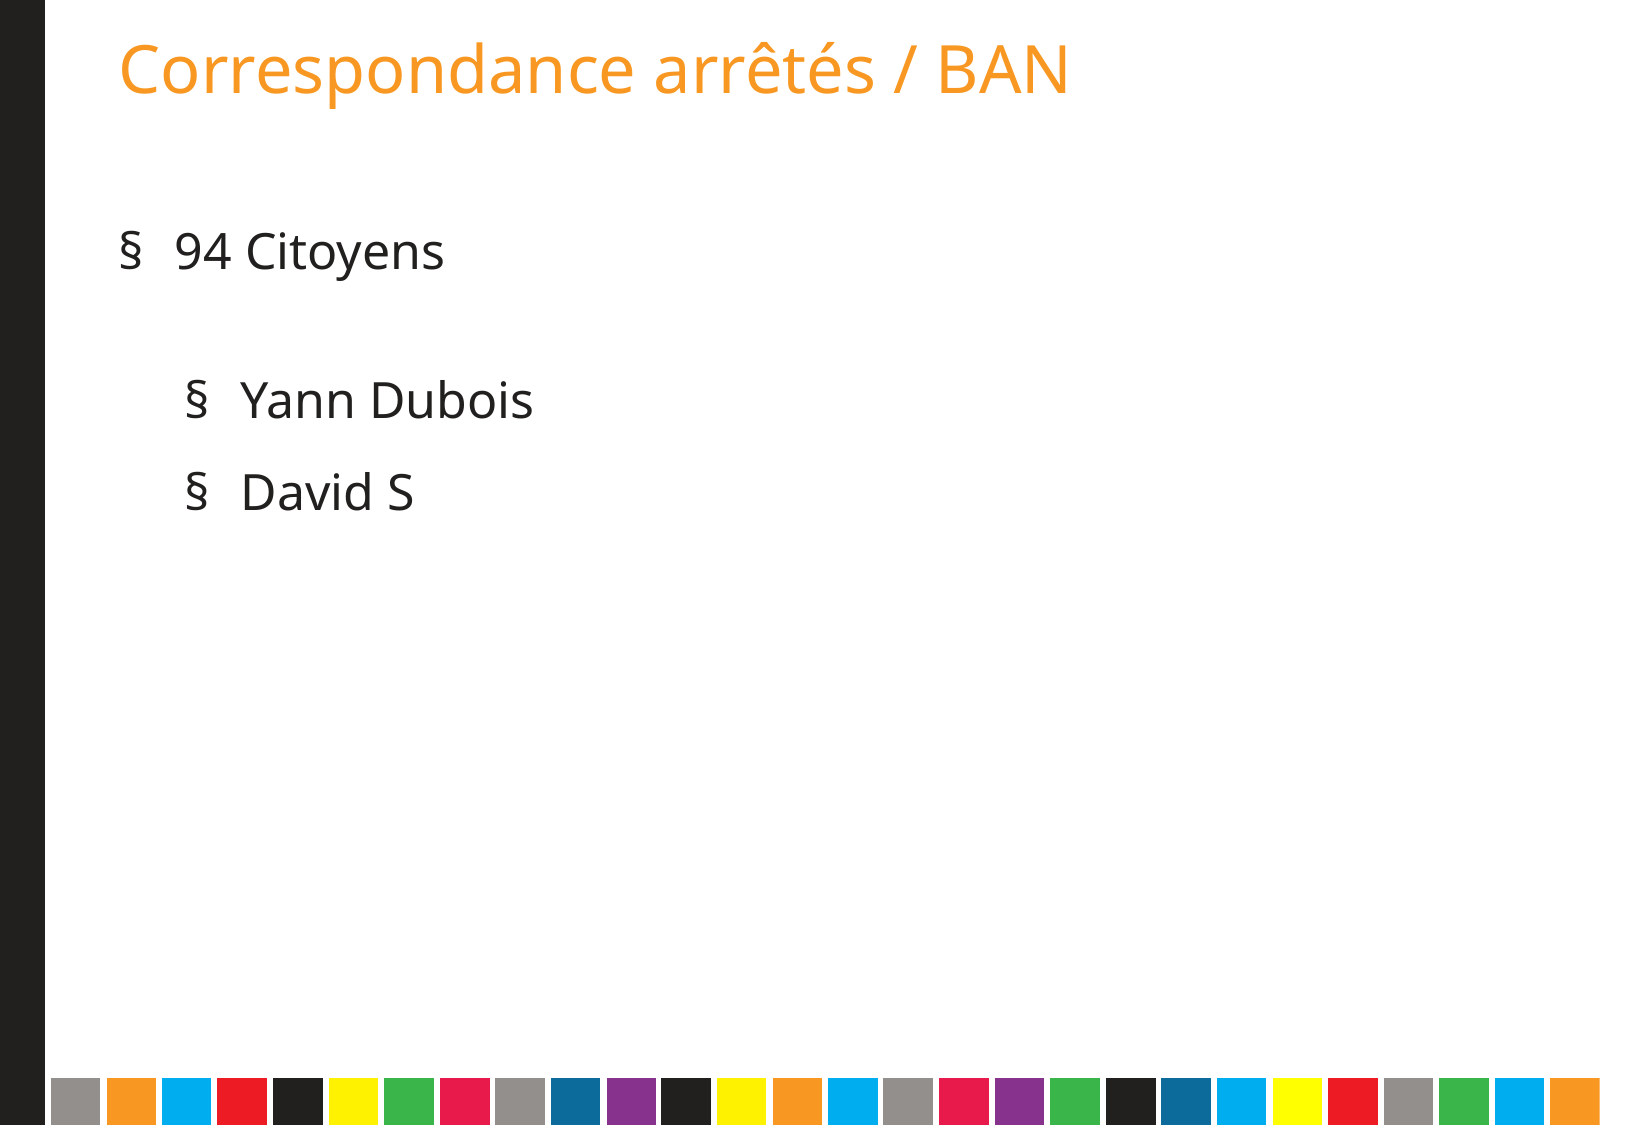

Correspondance arrêtés / BAN
# 94 Citoyens
Yann Dubois
David S